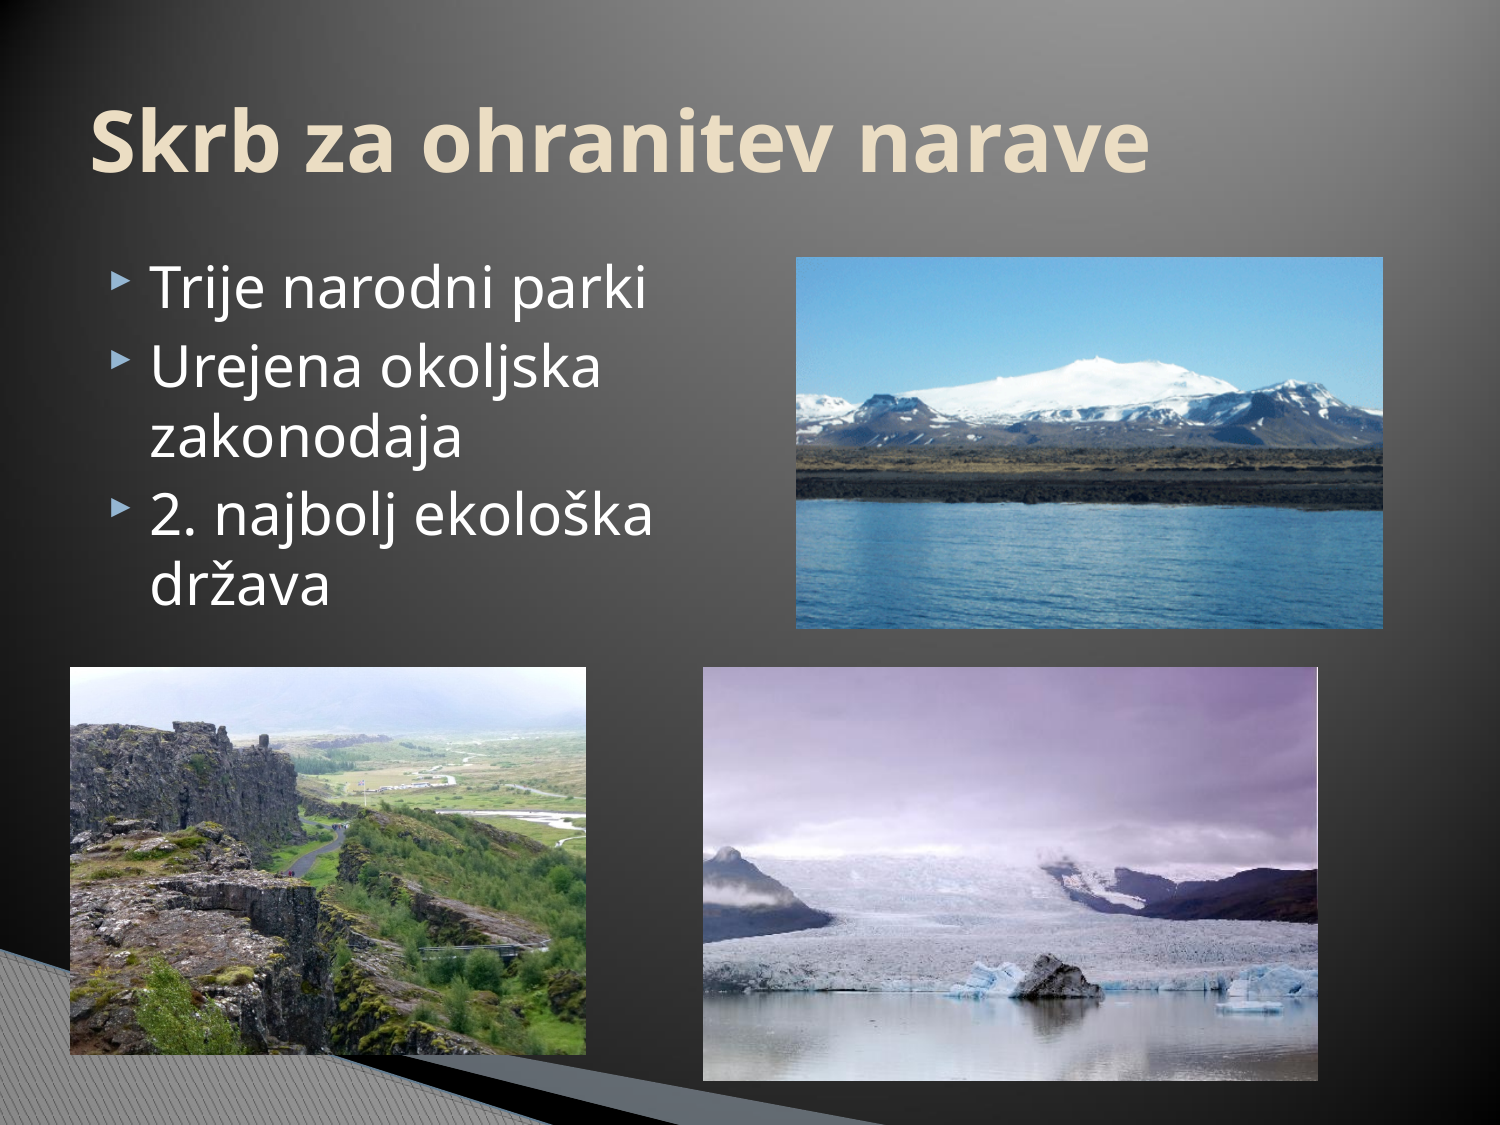

Skrb za ohranitev narave
# Trije narodni parki
Urejena okoljska zakonodaja
2. najbolj ekološka država